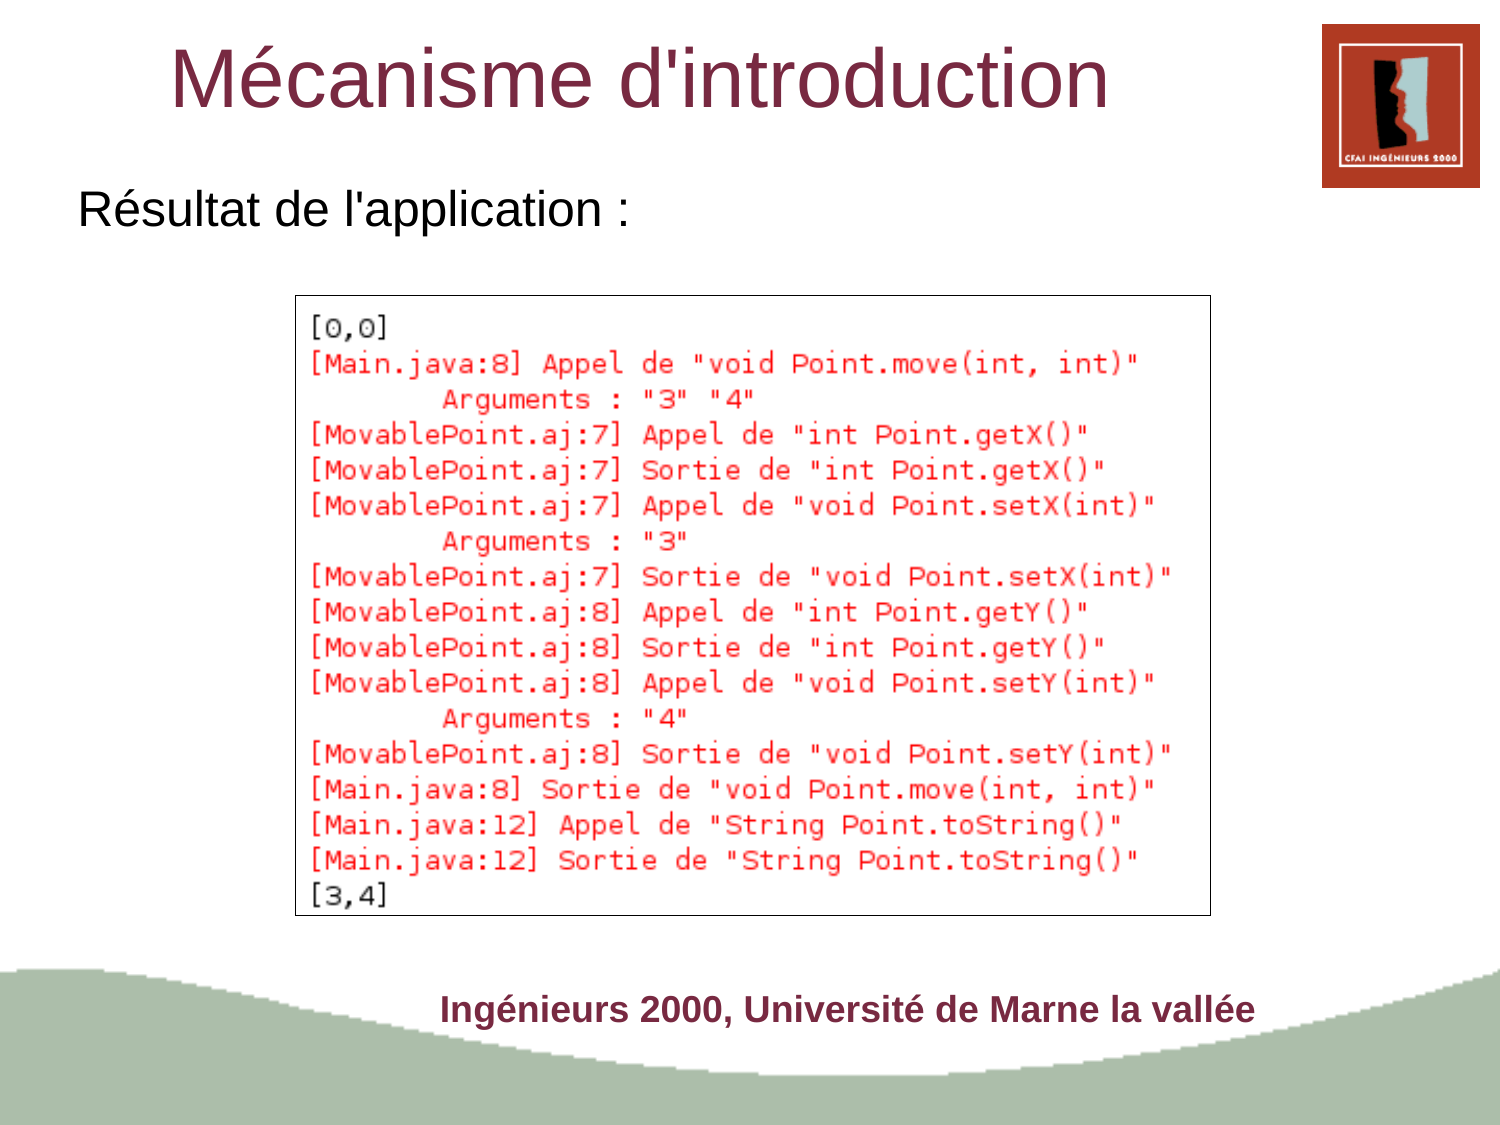

# Mécanisme d'introduction
Résultat de l'application :